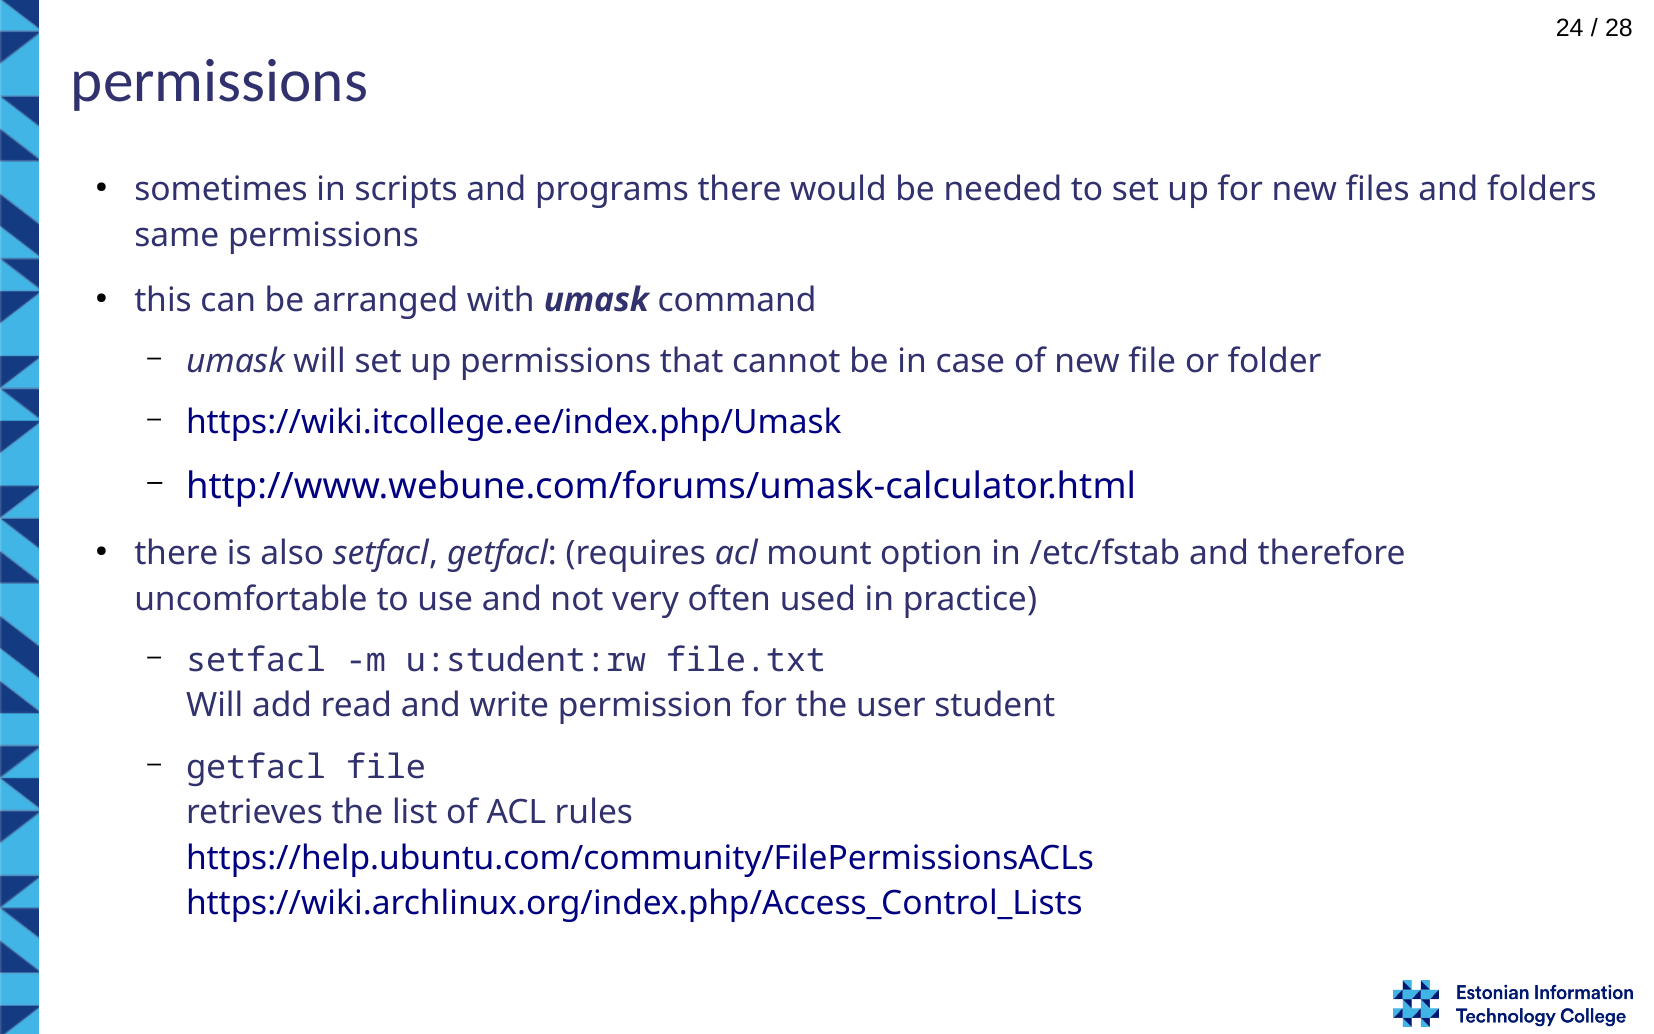

# permissions
sometimes in scripts and programs there would be needed to set up for new files and folders same permissions
this can be arranged with umask command
umask will set up permissions that cannot be in case of new file or folder
https://wiki.itcollege.ee/index.php/Umask
http://www.webune.com/forums/umask-calculator.html
there is also setfacl, getfacl: (requires acl mount option in /etc/fstab and therefore uncomfortable to use and not very often used in practice)
setfacl -m u:student:rw file.txt
Will add read and write permission for the user student
getfacl file
retrieves the list of ACL rules
https://help.ubuntu.com/community/FilePermissionsACLs
https://wiki.archlinux.org/index.php/Access_Control_Lists